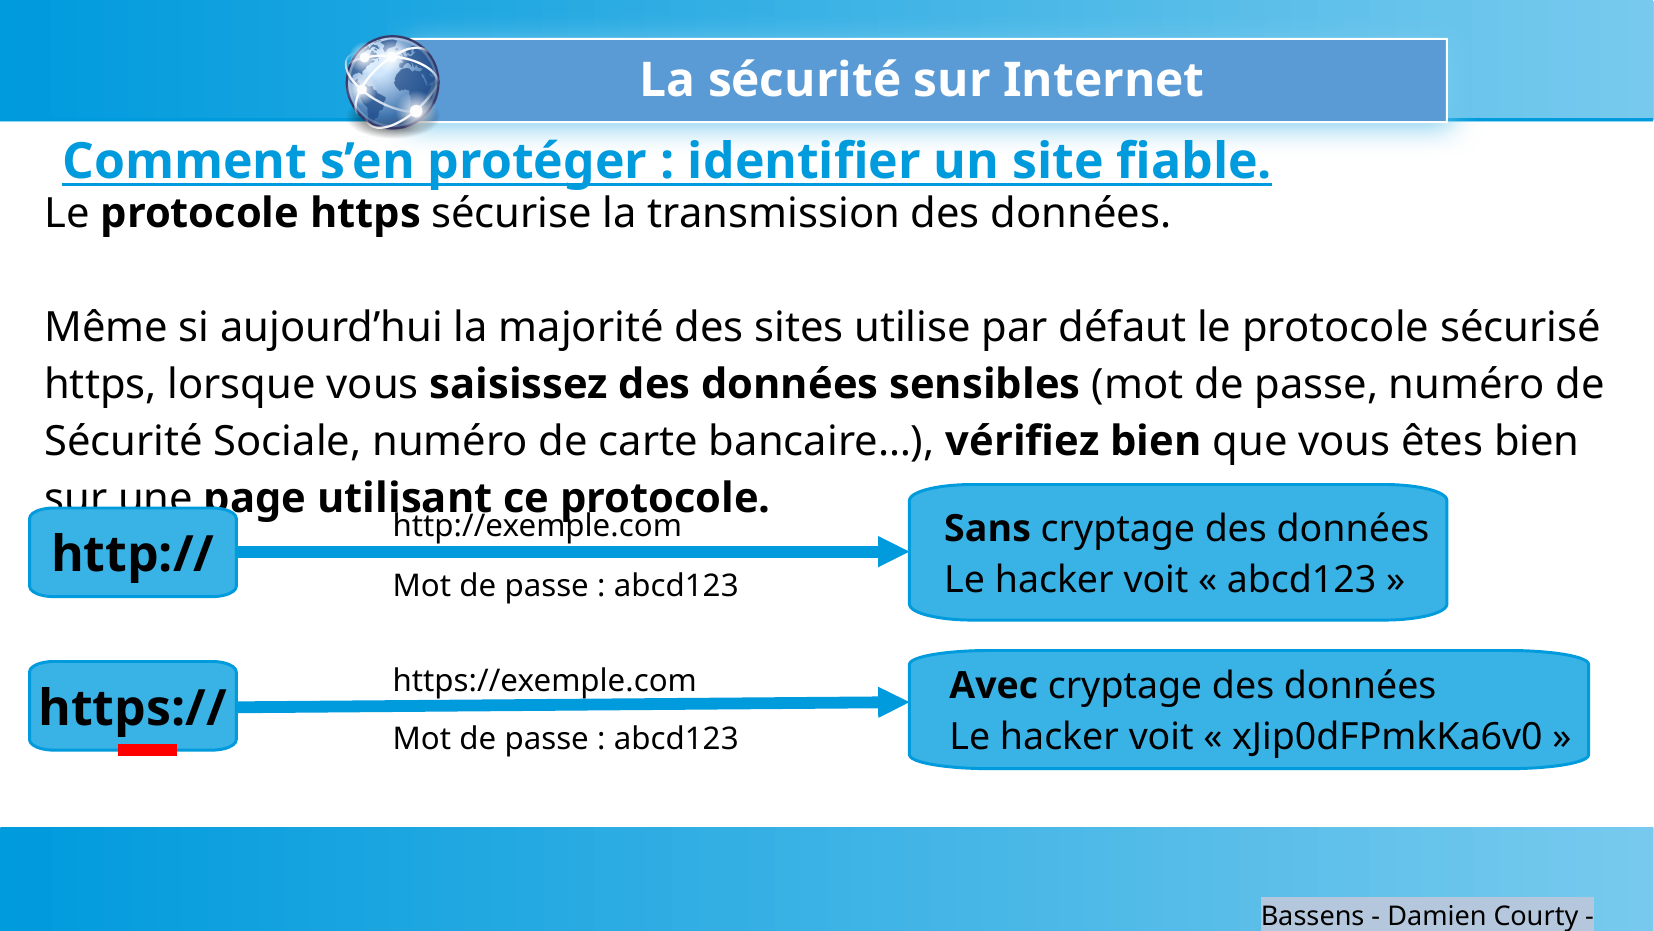

La sécurité sur Internet
Comment s’en protéger : identifier un site fiable.
Le protocole https sécurise la transmission des données.
Même si aujourd’hui la majorité des sites utilise par défaut le protocole sécurisé https, lorsque vous saisissez des données sensibles (mot de passe, numéro de Sécurité Sociale, numéro de carte bancaire…), vérifiez bien que vous êtes bien sur une page utilisant ce protocole.
Sans cryptage des données
Le hacker voit « abcd123 »
http://exemple.com
http://
Mot de passe : abcd123
https://exemple.com
Avec cryptage des données
Le hacker voit « xJip0dFPmkKa6v0 »
https://
Mot de passe : abcd123
Bassens - Damien Courty - 2024